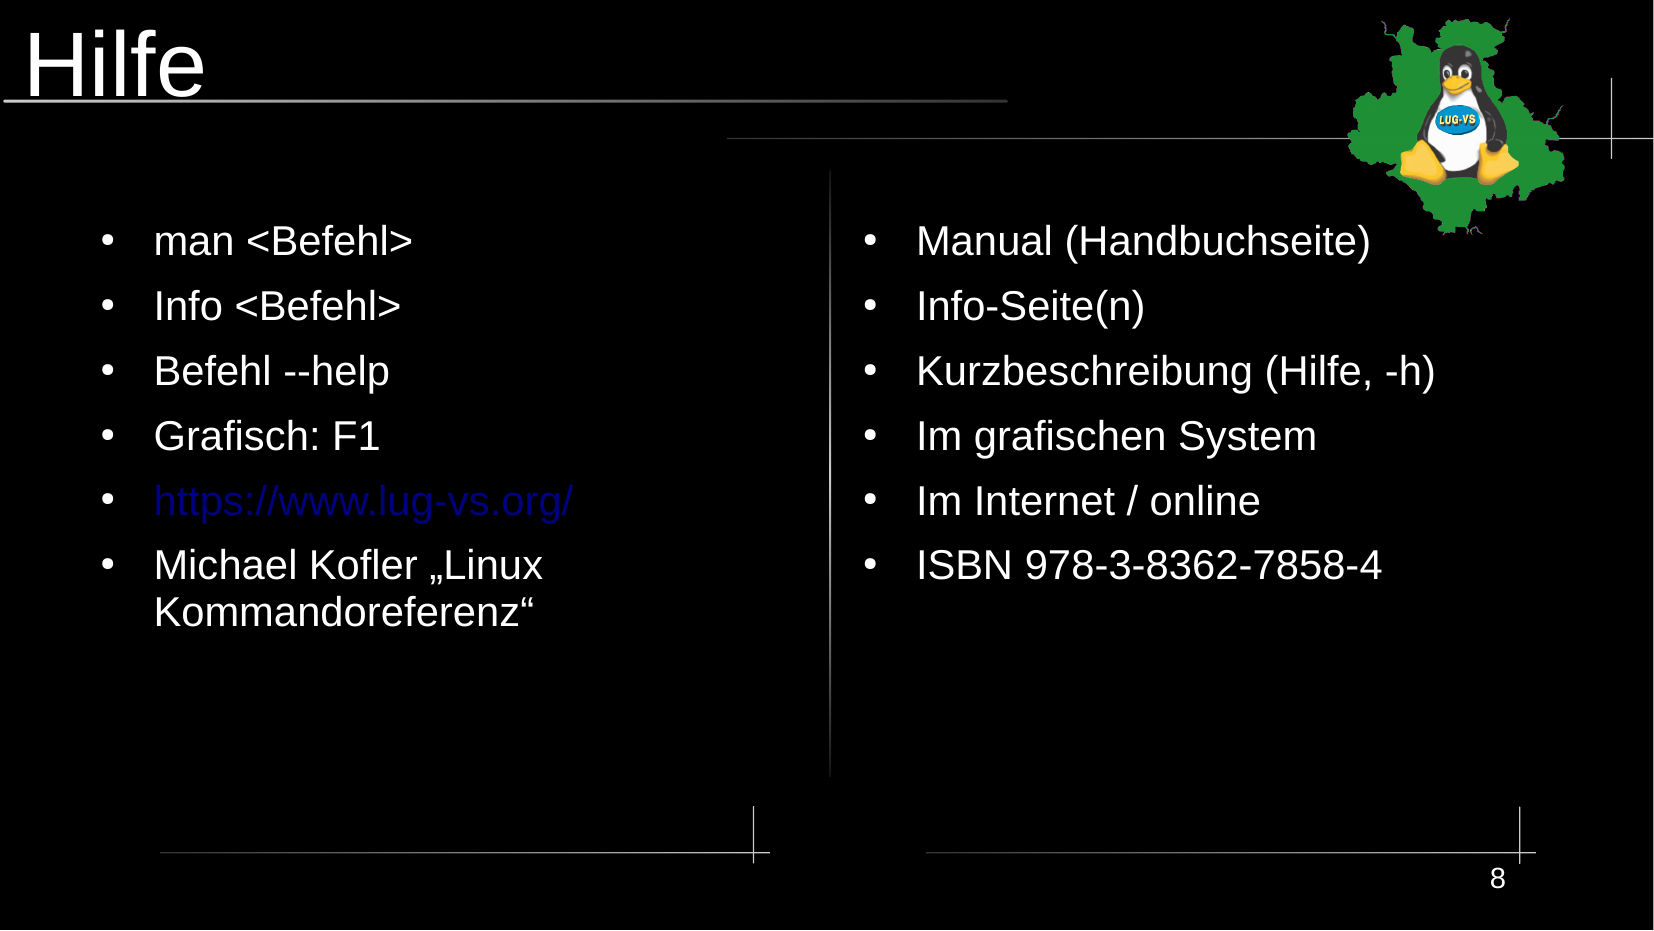

# Hilfe
man <Befehl>
Info <Befehl>
Befehl --help
Grafisch: F1
https://www.lug-vs.org/
Michael Kofler „Linux Kommandoreferenz“
Manual (Handbuchseite)
Info-Seite(n)
Kurzbeschreibung (Hilfe, -h)
Im grafischen System
Im Internet / online
ISBN 978-3-8362-7858-4
8